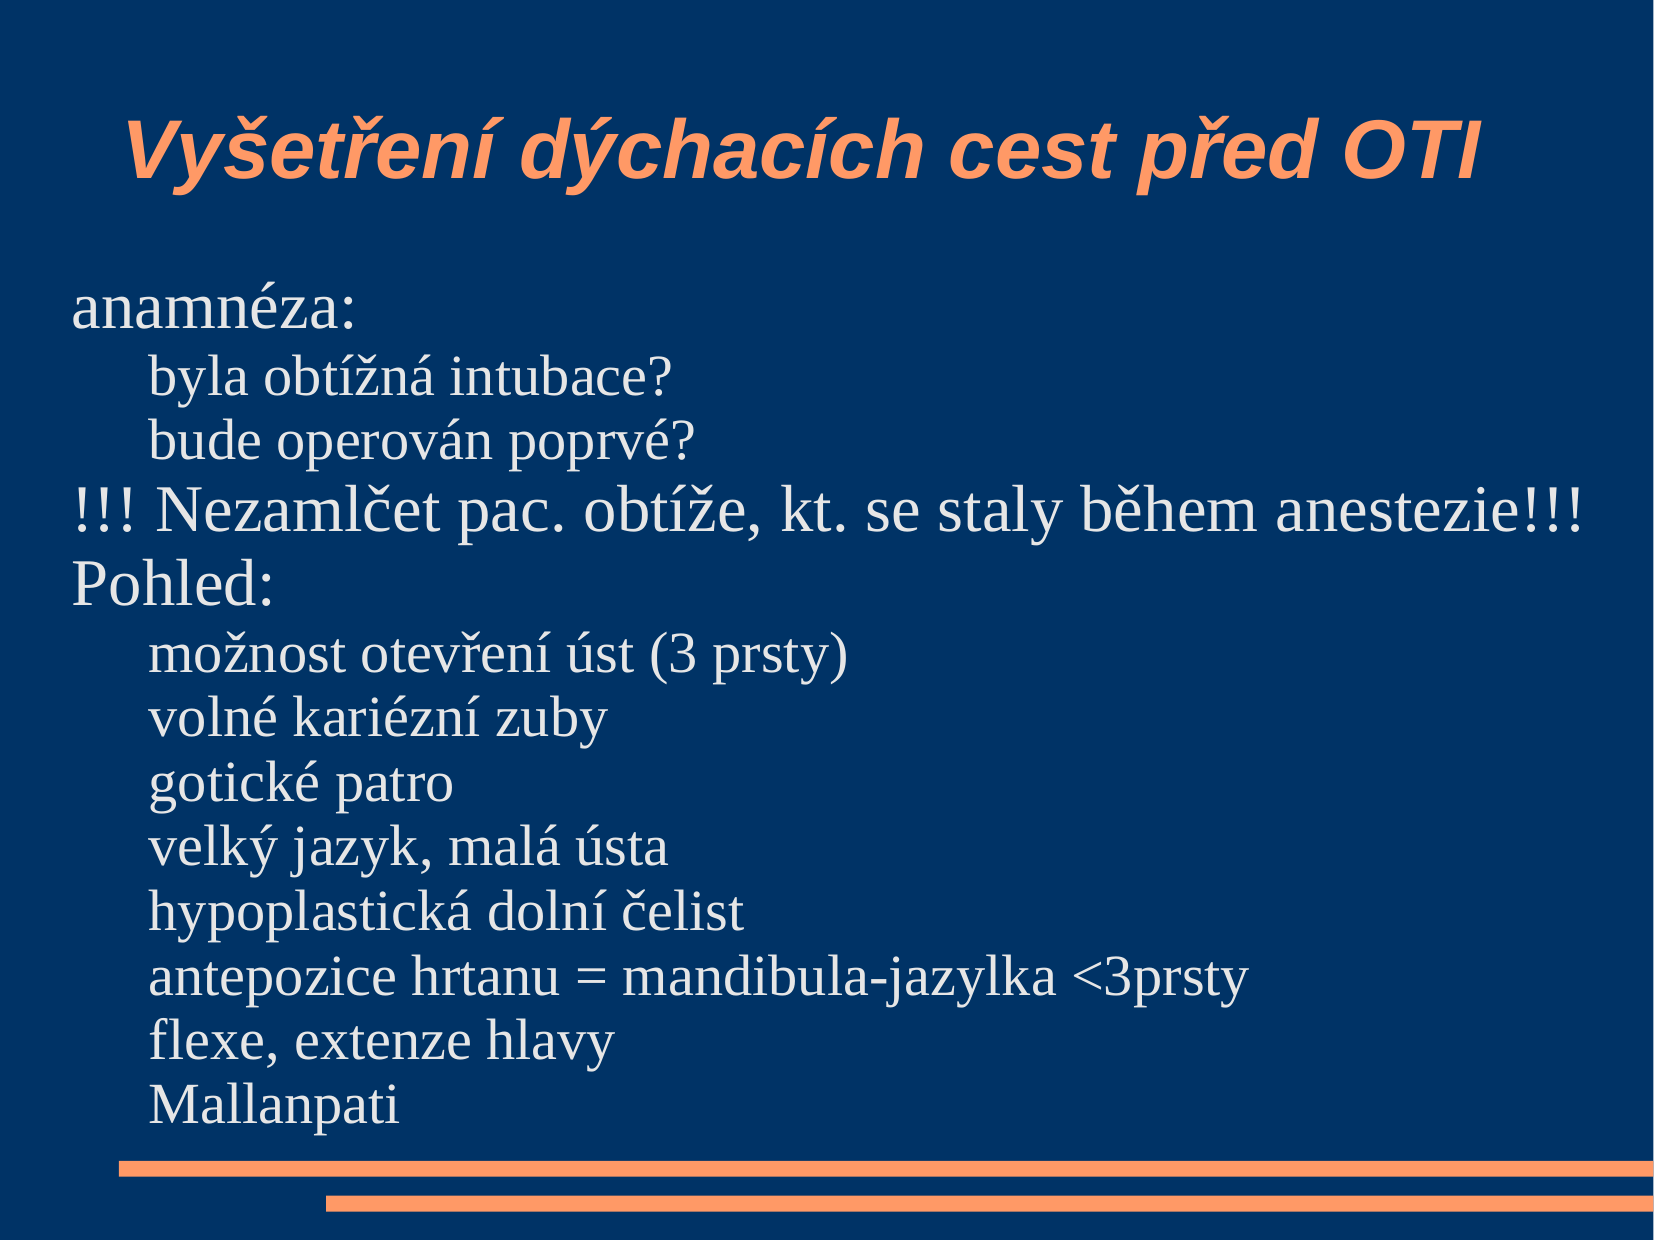

# Vyšetření dýchacích cest před OTI
anamnéza:
byla obtížná intubace?
bude operován poprvé?
!!! Nezamlčet pac. obtíže, kt. se staly během anestezie!!!
Pohled:
možnost otevření úst (3 prsty)
volné kariézní zuby
gotické patro
velký jazyk, malá ústa
hypoplastická dolní čelist
antepozice hrtanu = mandibula-jazylka <3prsty
flexe, extenze hlavy
Mallanpati